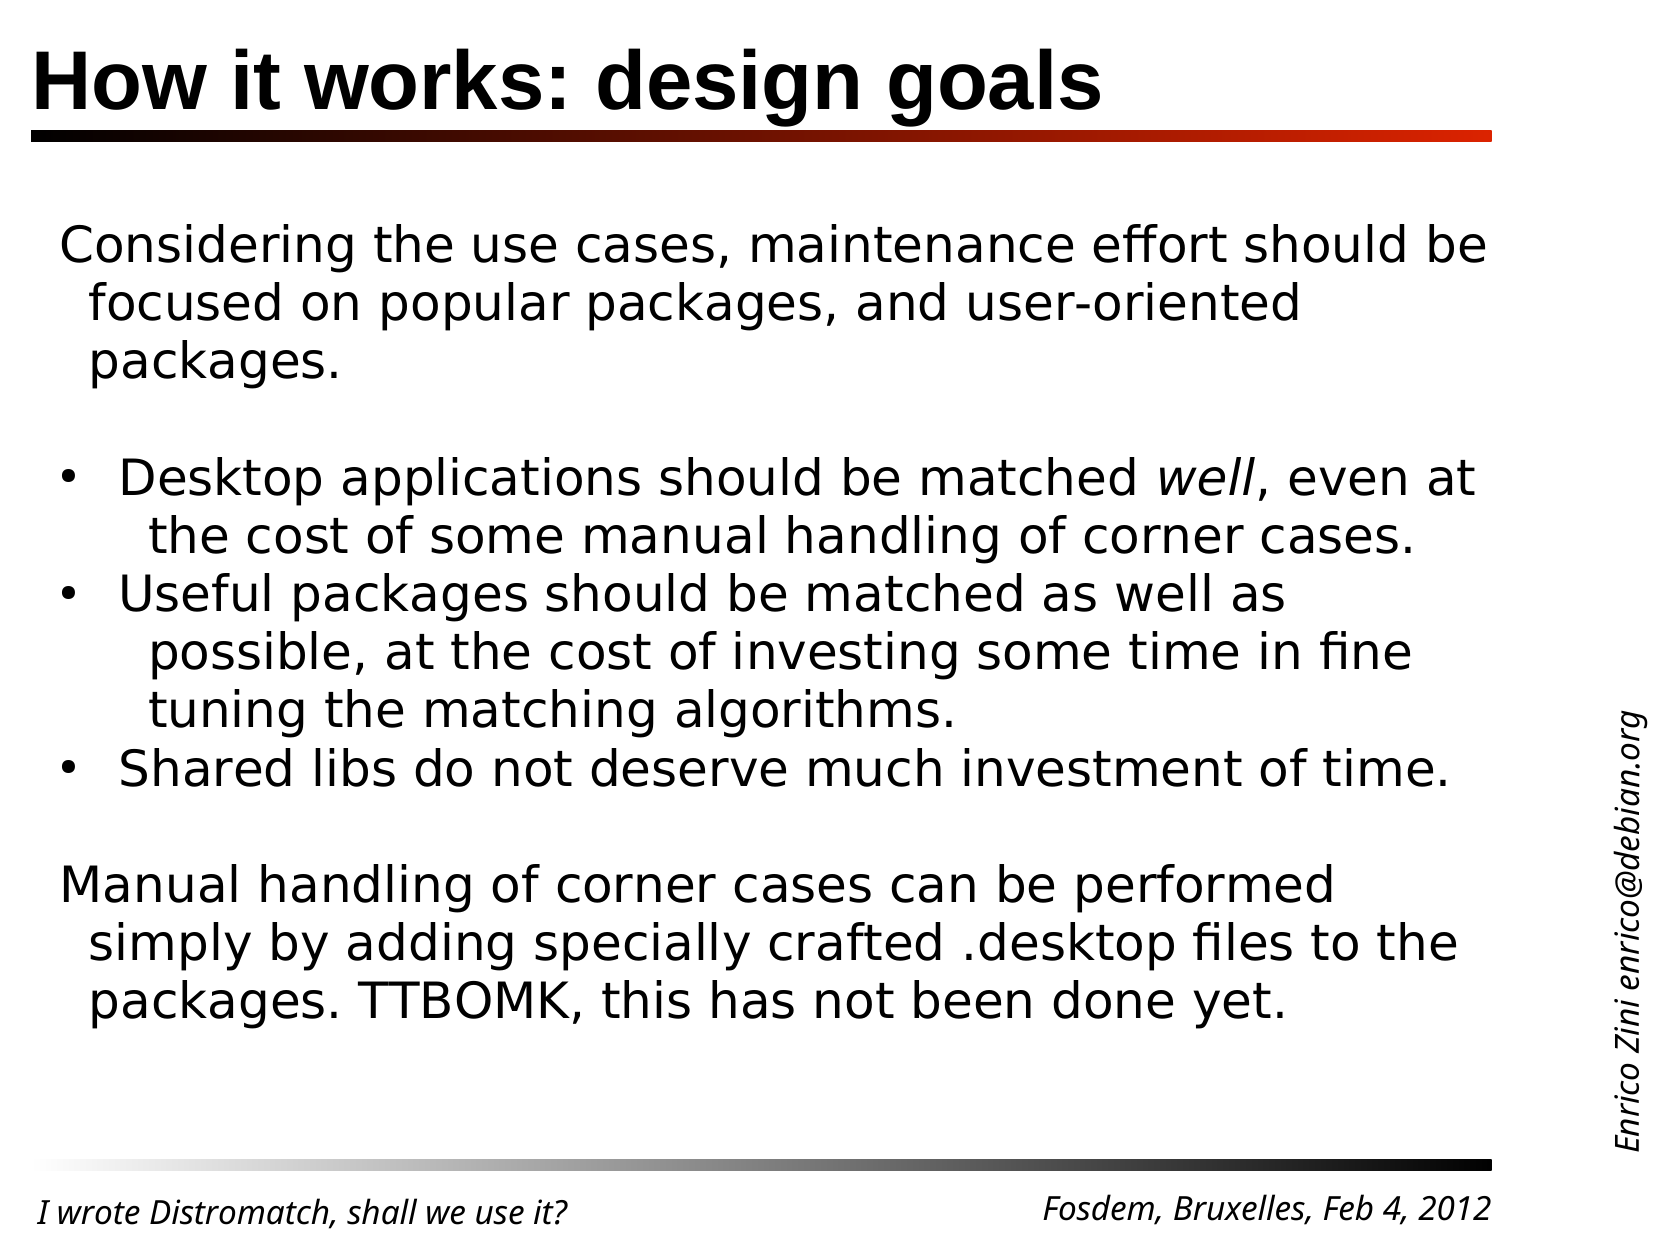

How it works: design goals
Considering the use cases, maintenance effort should be focused on popular packages, and user-oriented packages.
Desktop applications should be matched well, even at the cost of some manual handling of corner cases.
Useful packages should be matched as well as possible, at the cost of investing some time in fine tuning the matching algorithms.
Shared libs do not deserve much investment of time.
Manual handling of corner cases can be performed simply by adding specially crafted .desktop files to the packages. TTBOMK, this has not been done yet.